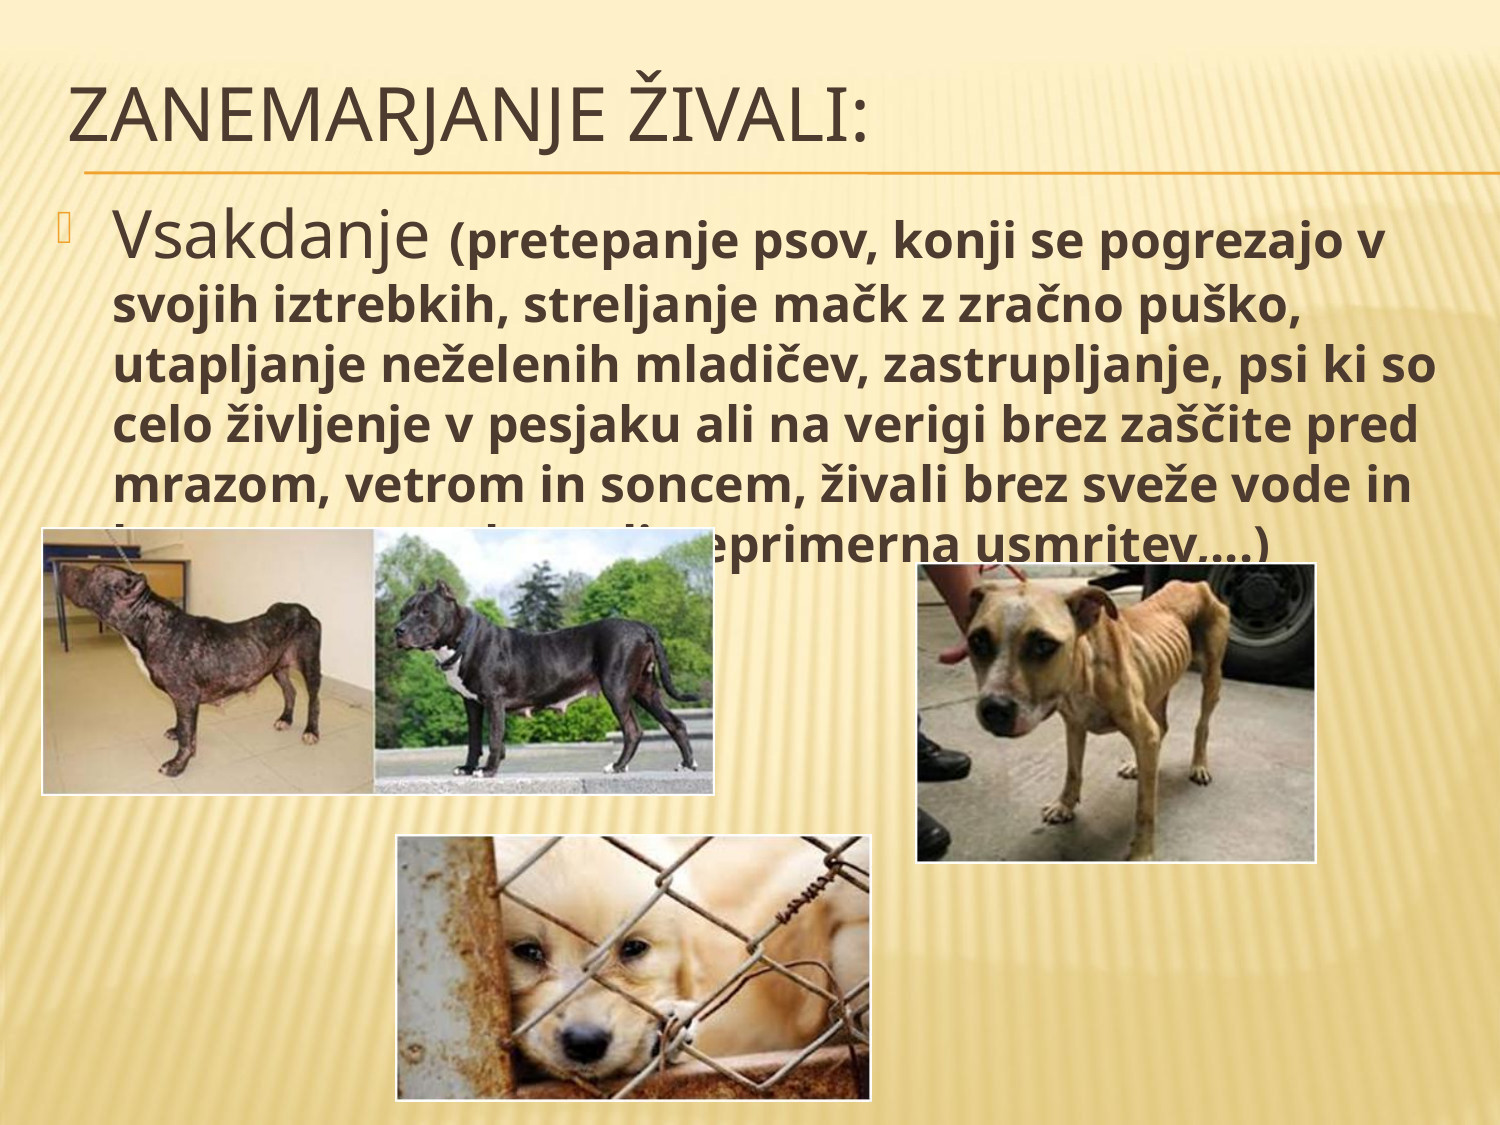

# Zanemarjanje živali:
Vsakdanje (pretepanje psov, konji se pogrezajo v svojih iztrebkih, streljanje mačk z zračno puško, utapljanje neželenih mladičev, zastrupljanje, psi ki so celo življenje v pesjaku ali na verigi brez zaščite pred mrazom, vetrom in soncem, živali brez sveže vode in hrane, nepotrebna ali neprimerna usmritev,...)